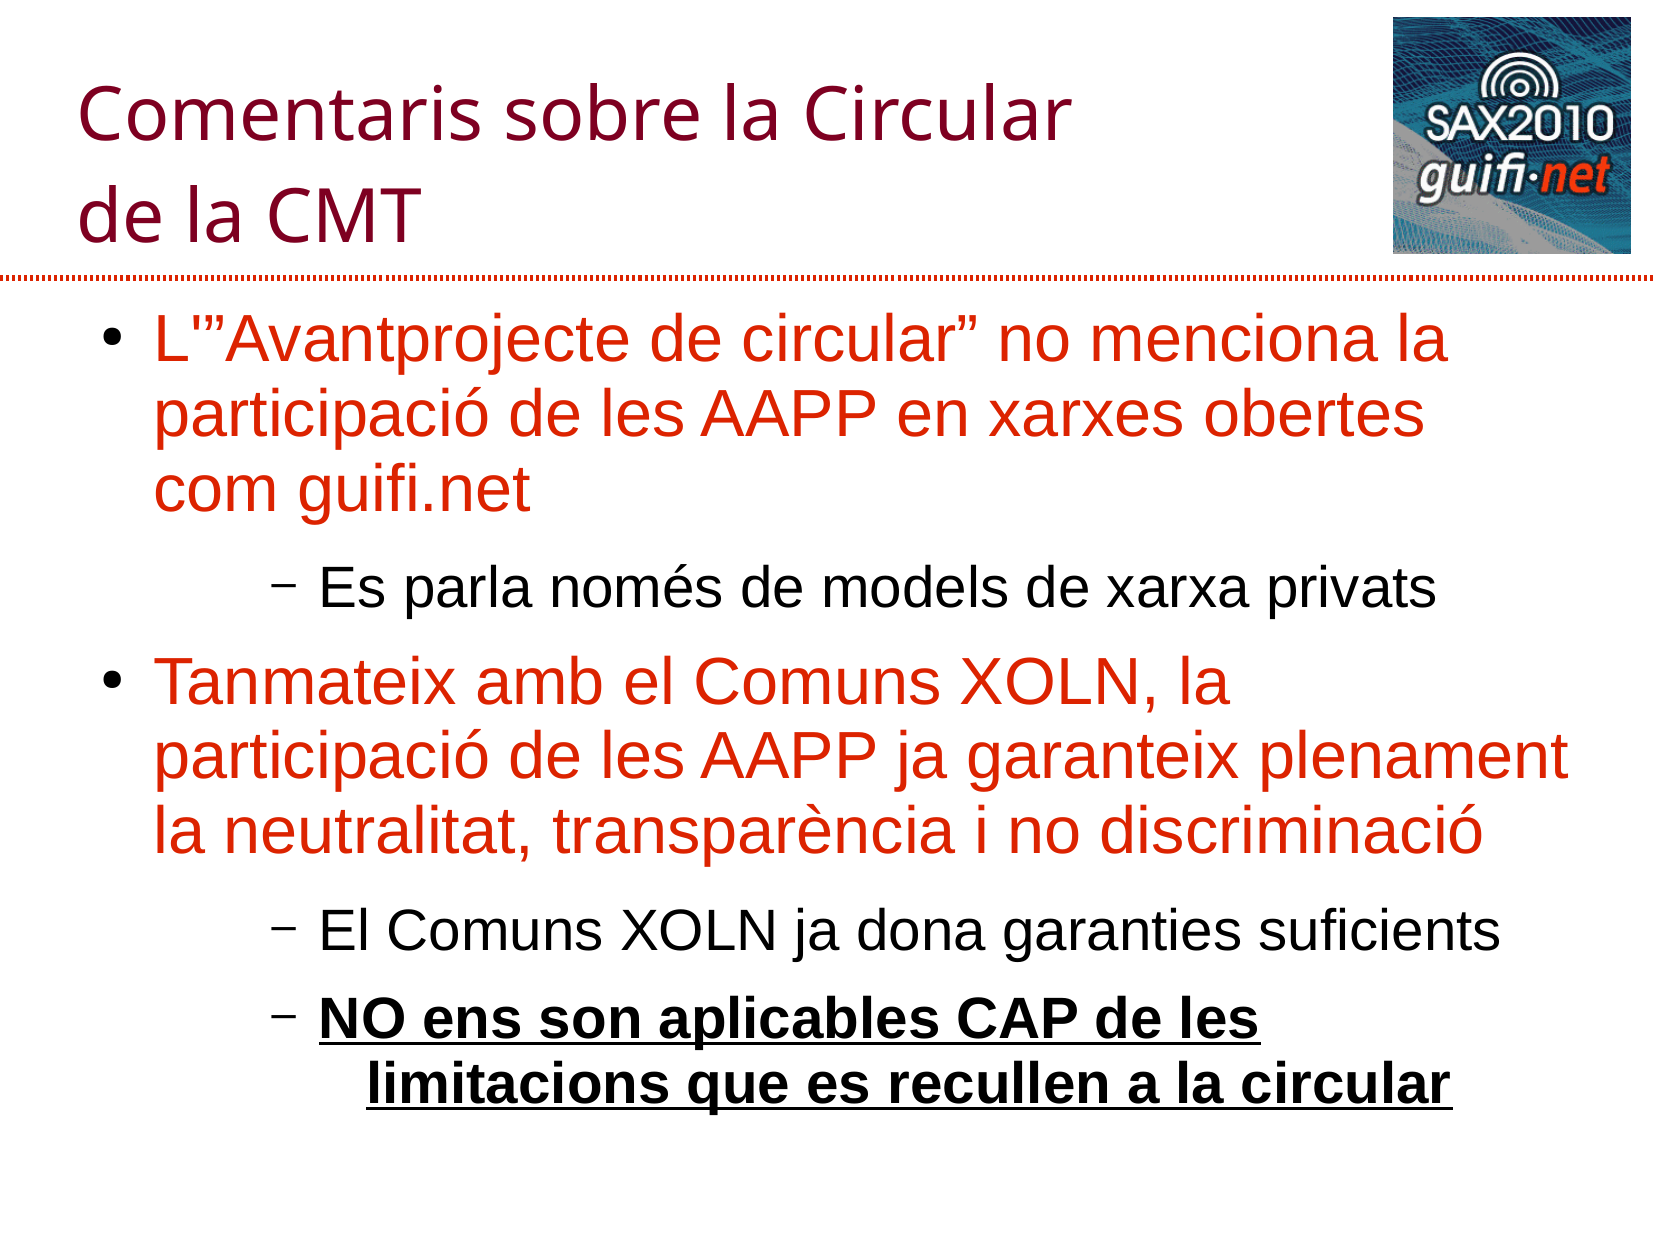

# Comentaris sobre la Circular de la CMT
L'”Avantprojecte de circular” no menciona la participació de les AAPP en xarxes obertes com guifi.net
Es parla només de models de xarxa privats
Tanmateix amb el Comuns XOLN, la participació de les AAPP ja garanteix plenament la neutralitat, transparència i no discriminació
El Comuns XOLN ja dona garanties suficients
NO ens son aplicables CAP de les limitacions que es recullen a la circular